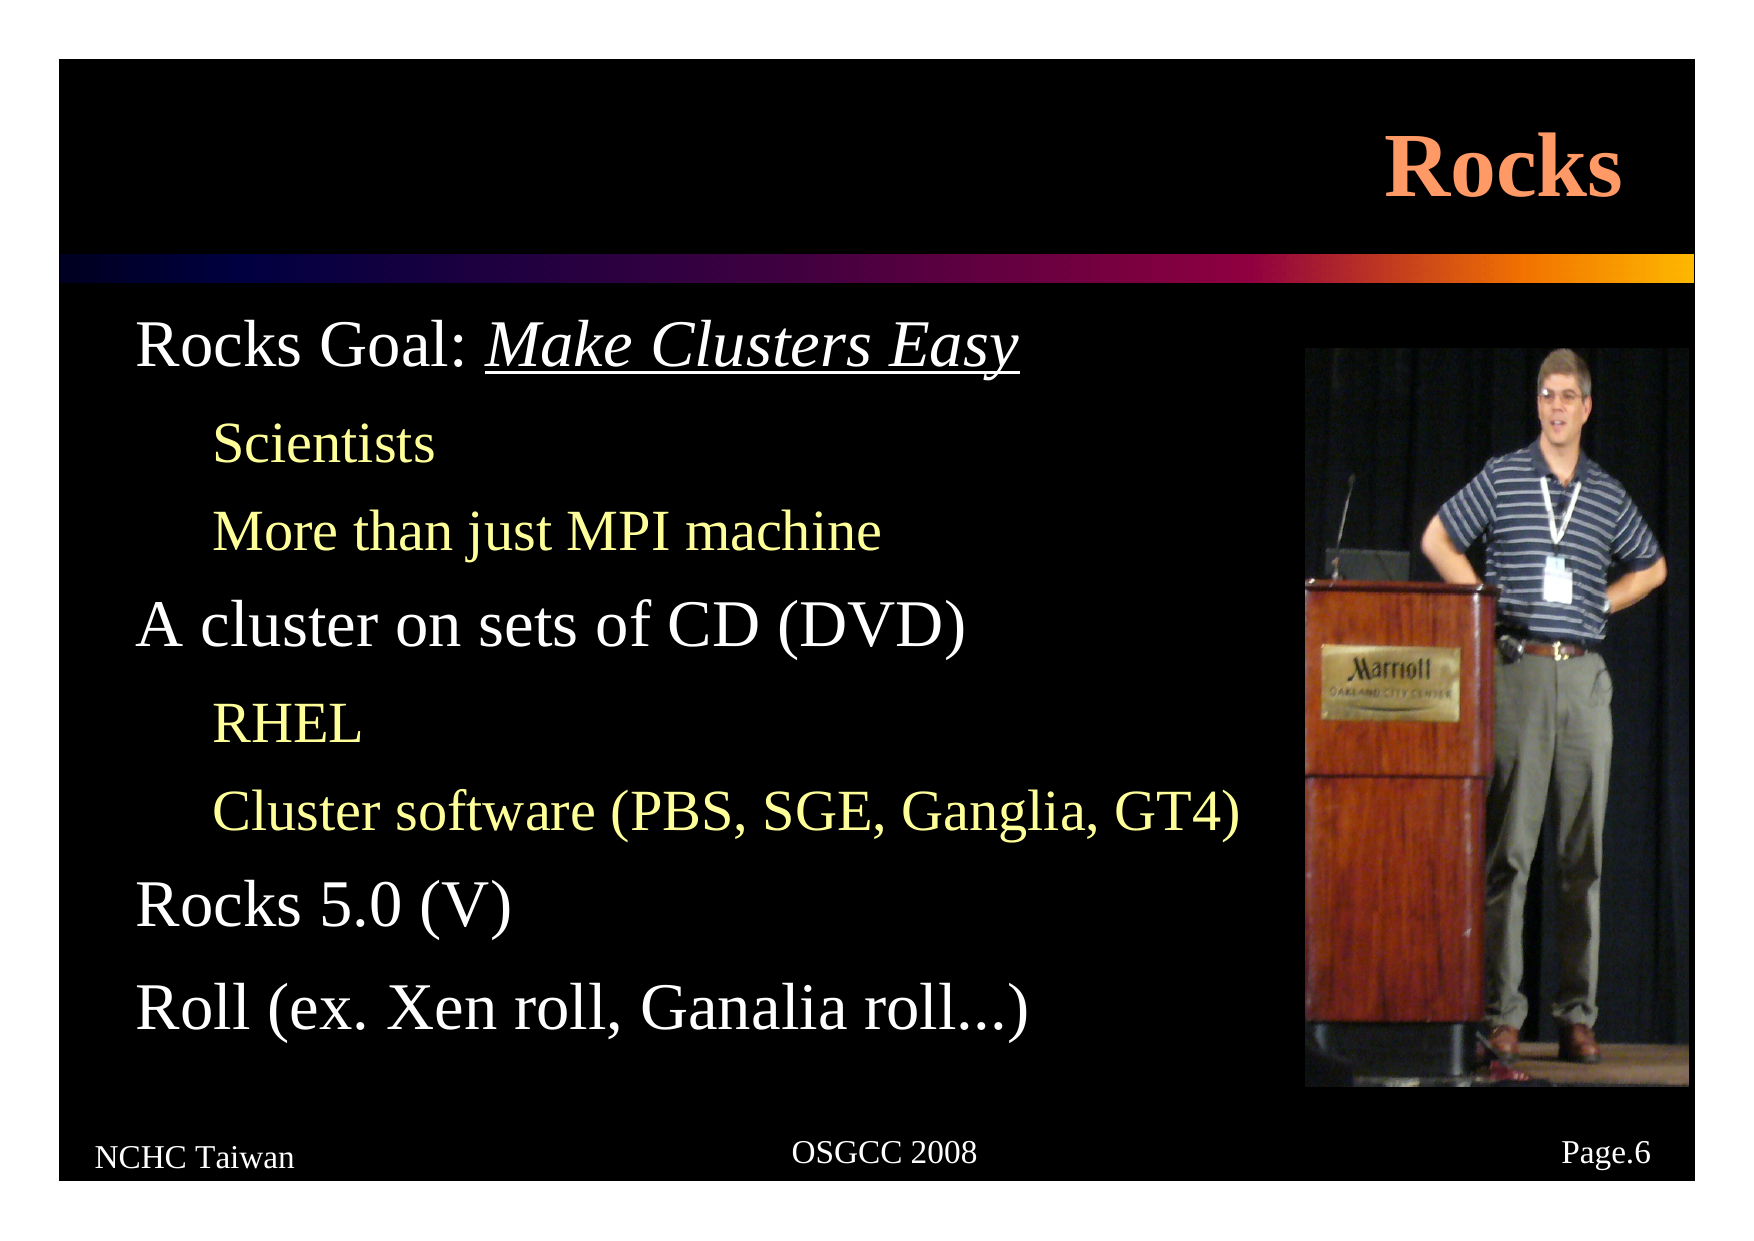

# Rocks
Rocks Goal: Make Clusters Easy
Scientists
More than just MPI machine
A cluster on sets of CD (DVD)
RHEL
Cluster software (PBS, SGE, Ganglia, GT4)
Rocks 5.0 (V)
Roll (ex. Xen roll, Ganalia roll...)